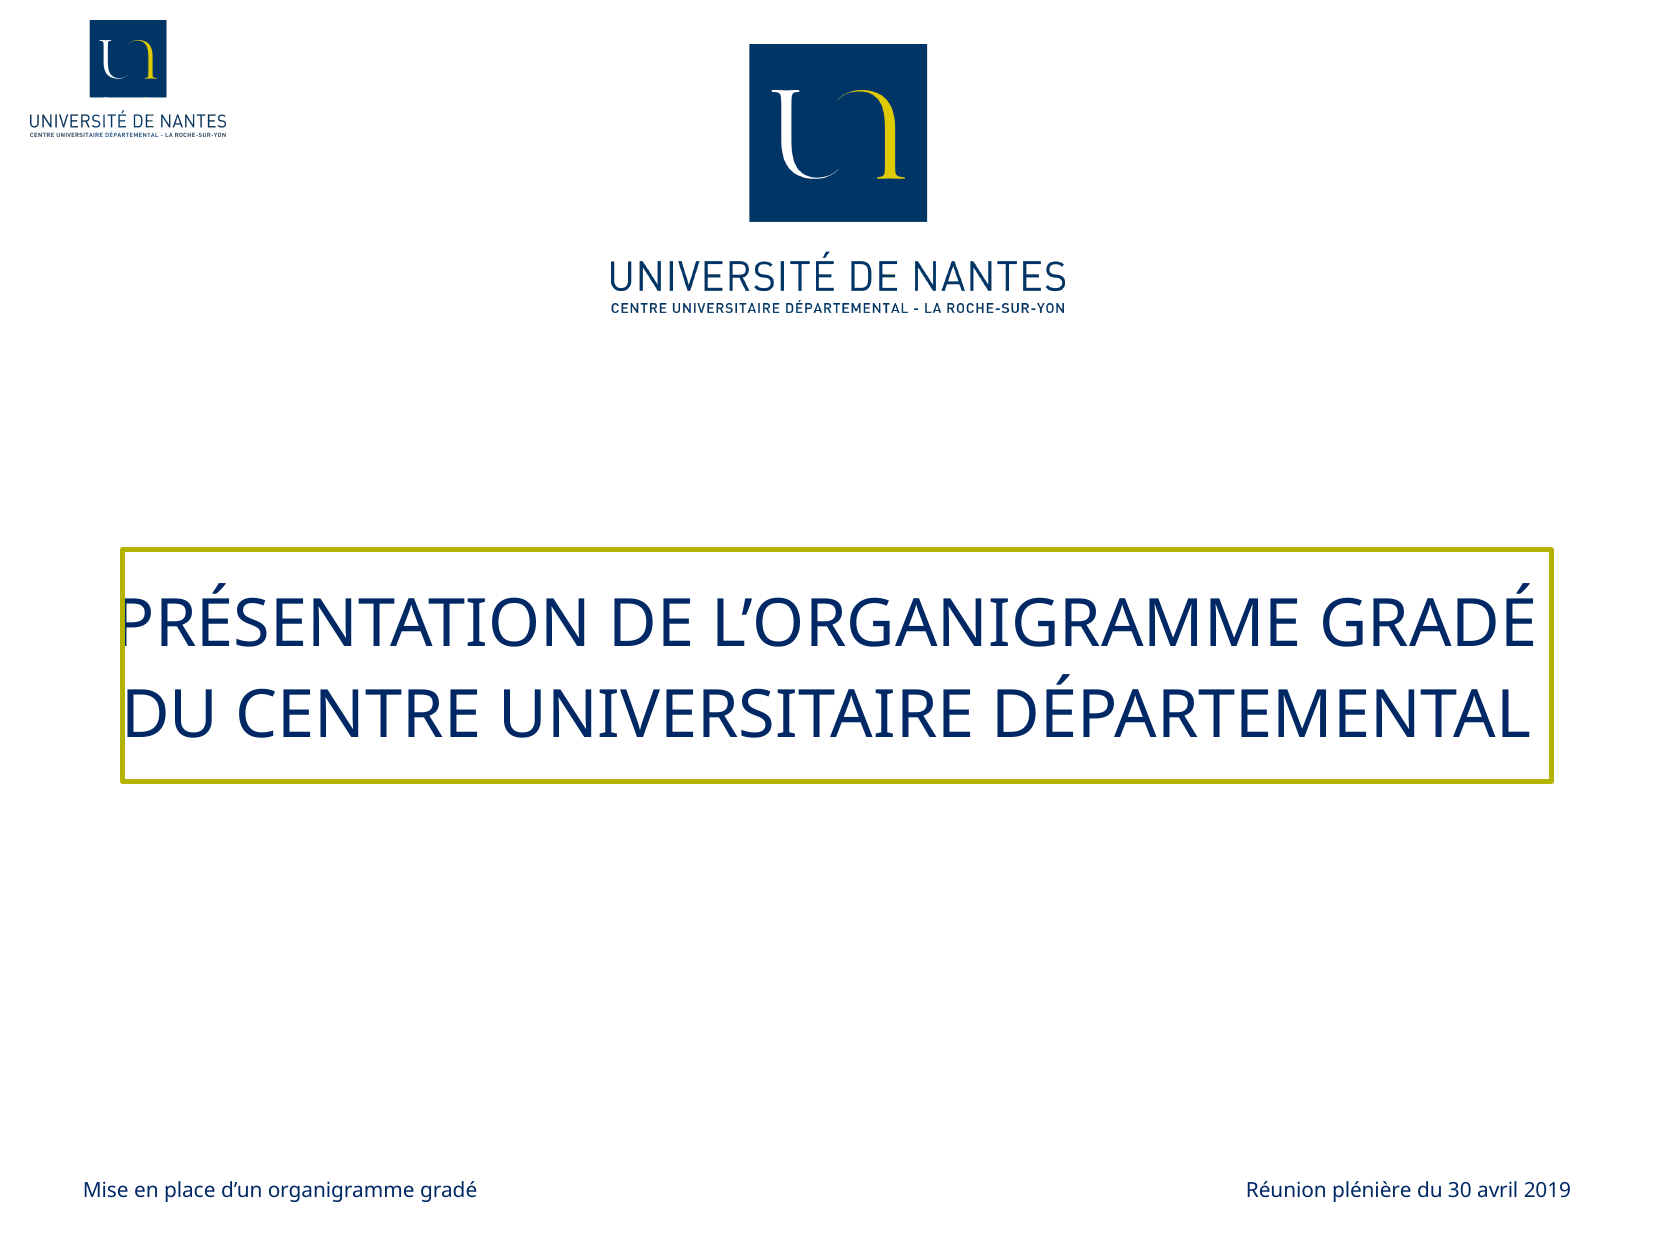

# Présentation de l’organigramme gradé
Du Centre universitaire Départemental